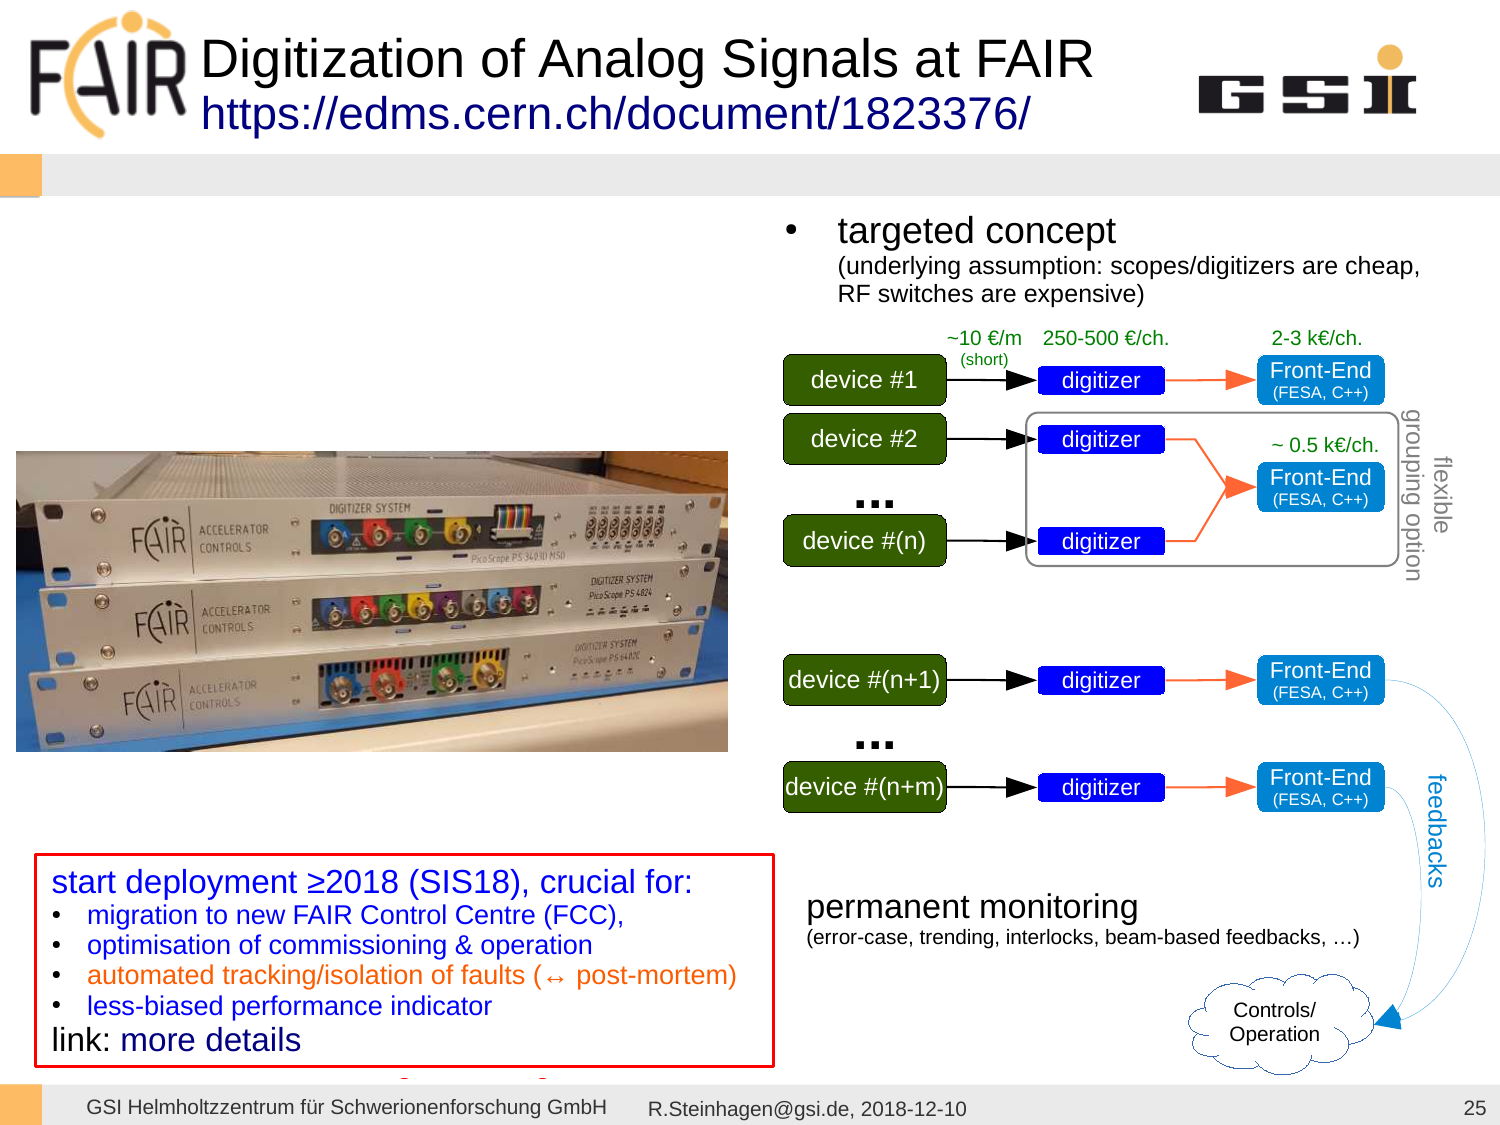

# Digitization of Analog Signals at FAIR https://edms.cern.ch/document/1823376/
traditional/old concept (underlying assumption: scopes/digitizers are expensive, RF switches are cheap)
targeted concept (underlying assumption: scopes/digitizers are cheap, RF switches are expensive)
~10 €/m
(short)
250-500 €/ch.
2-3 k€/ch.
200 -1000 €/ch.
~ 200 €/ch.
~10 €/m
(long)
device #1
Front-End
(FESA, C++)
device #1
digitizer
device #2
device #2
digitizer
~ 0.5 k€/ch.
RF Switch
...
...
flexible
grouping option
Front-End
(FESA, C++)
device #(n)
device #(n)
ethernet
~ 10 MB/s
digitizer
Front-End
(FESA, C++)
BLL: Brain-Locked-Loop
2-3 k€/ch.
device #(n+1)
Front-End
(FESA, C++)
device #(n+1)
digitizer
...
...
Not routinely connected
(only error case)
Controls/
Operation
device #(n+m)
Front-End
(FESA, C++)
device #(n+m)
digitizer
feedbacks
start deployment ≥2018 (SIS18), crucial for:
migration to new FAIR Control Centre (FCC),
optimisation of commissioning & operation
automated tracking/isolation of faults (↔ post-mortem)
less-biased performance indicator
link: more details
on-demand measurement
(selected signals, error-case, …)
con:
high-reconfiguration overhead (manual)
limited test-coverage, trending
permanent monitoring
(error-case, trending, interlocks, beam-based feedbacks, …)
Controls/
Operation